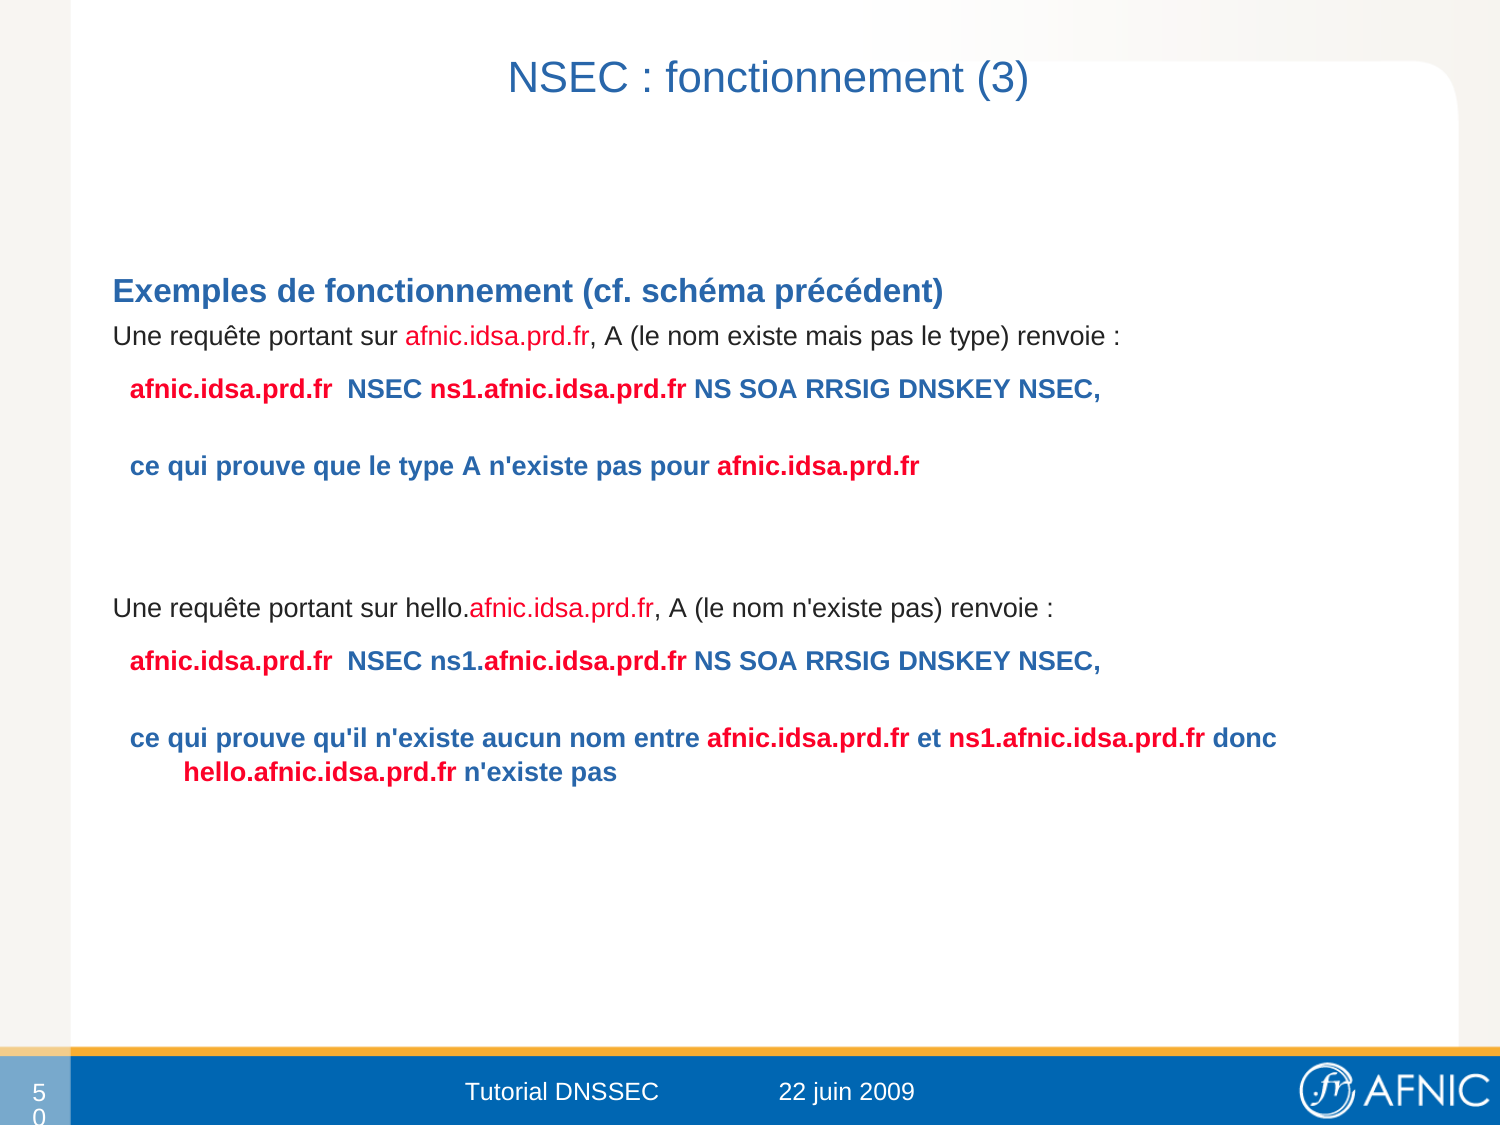

# NSEC : fonctionnement (3)
Exemples de fonctionnement (cf. schéma précédent)
Une requête portant sur afnic.idsa.prd.fr, A (le nom existe mais pas le type) renvoie :
afnic.idsa.prd.fr NSEC ns1.afnic.idsa.prd.fr NS SOA RRSIG DNSKEY NSEC,
ce qui prouve que le type A n'existe pas pour afnic.idsa.prd.fr
Une requête portant sur hello.afnic.idsa.prd.fr, A (le nom n'existe pas) renvoie :
afnic.idsa.prd.fr NSEC ns1.afnic.idsa.prd.fr NS SOA RRSIG DNSKEY NSEC,
ce qui prouve qu'il n'existe aucun nom entre afnic.idsa.prd.fr et ns1.afnic.idsa.prd.fr donc hello.afnic.idsa.prd.fr n'existe pas